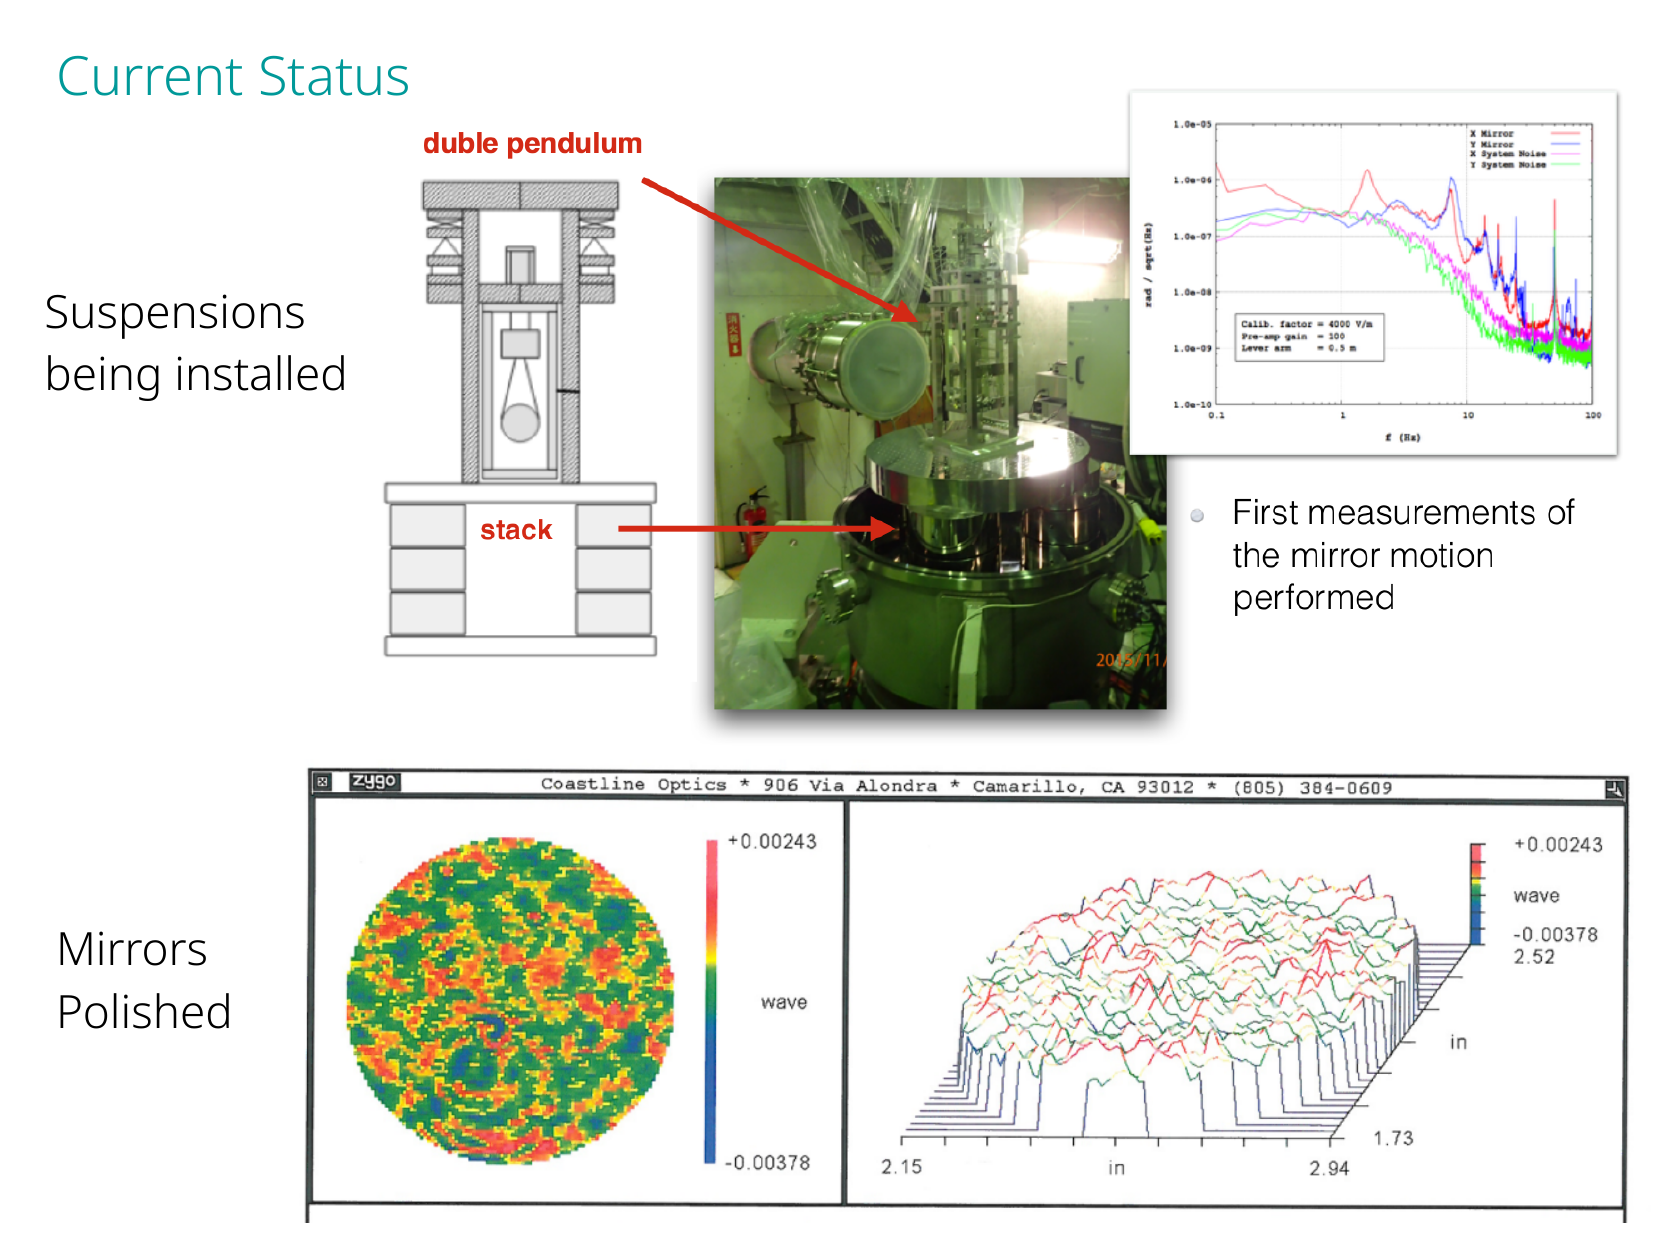

Current Status
Suspensions
being installed
Mirrors
Polished